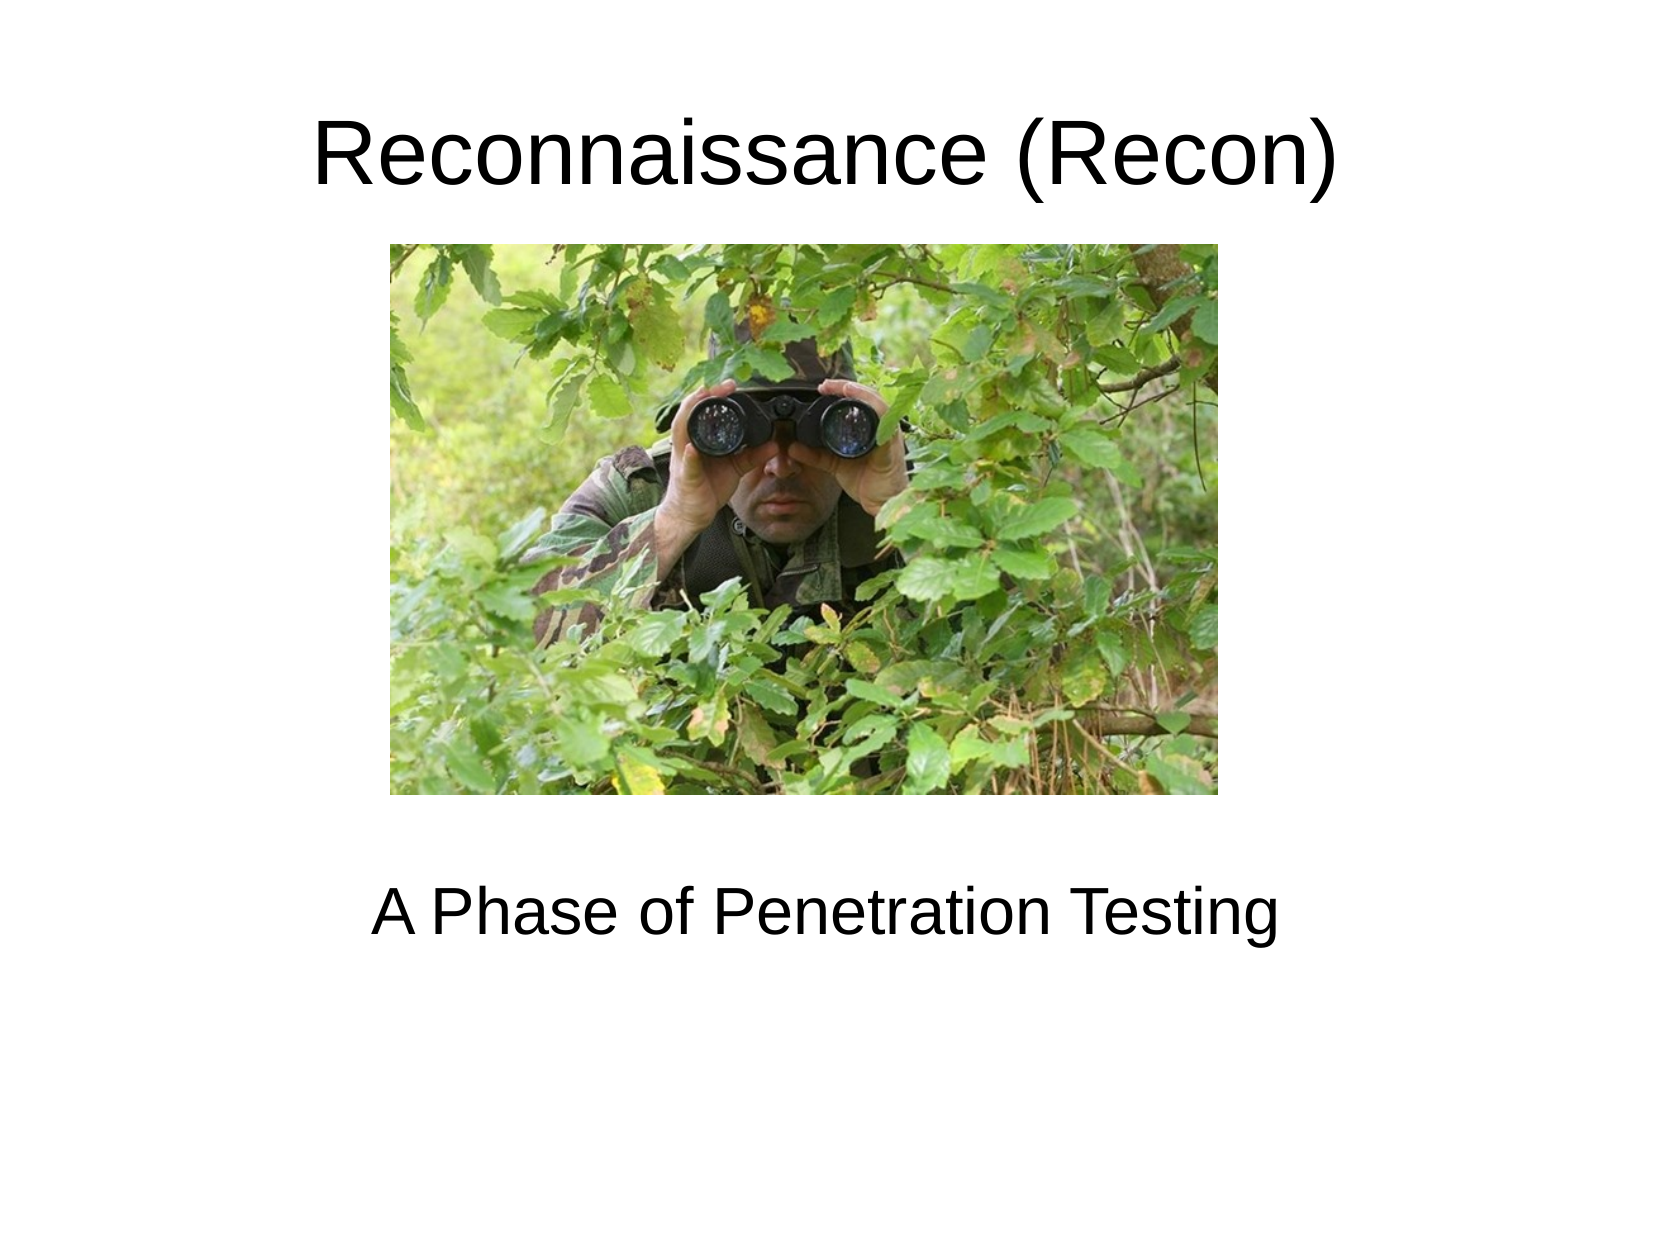

# Reconnaissance (Recon)
A Phase of Penetration Testing